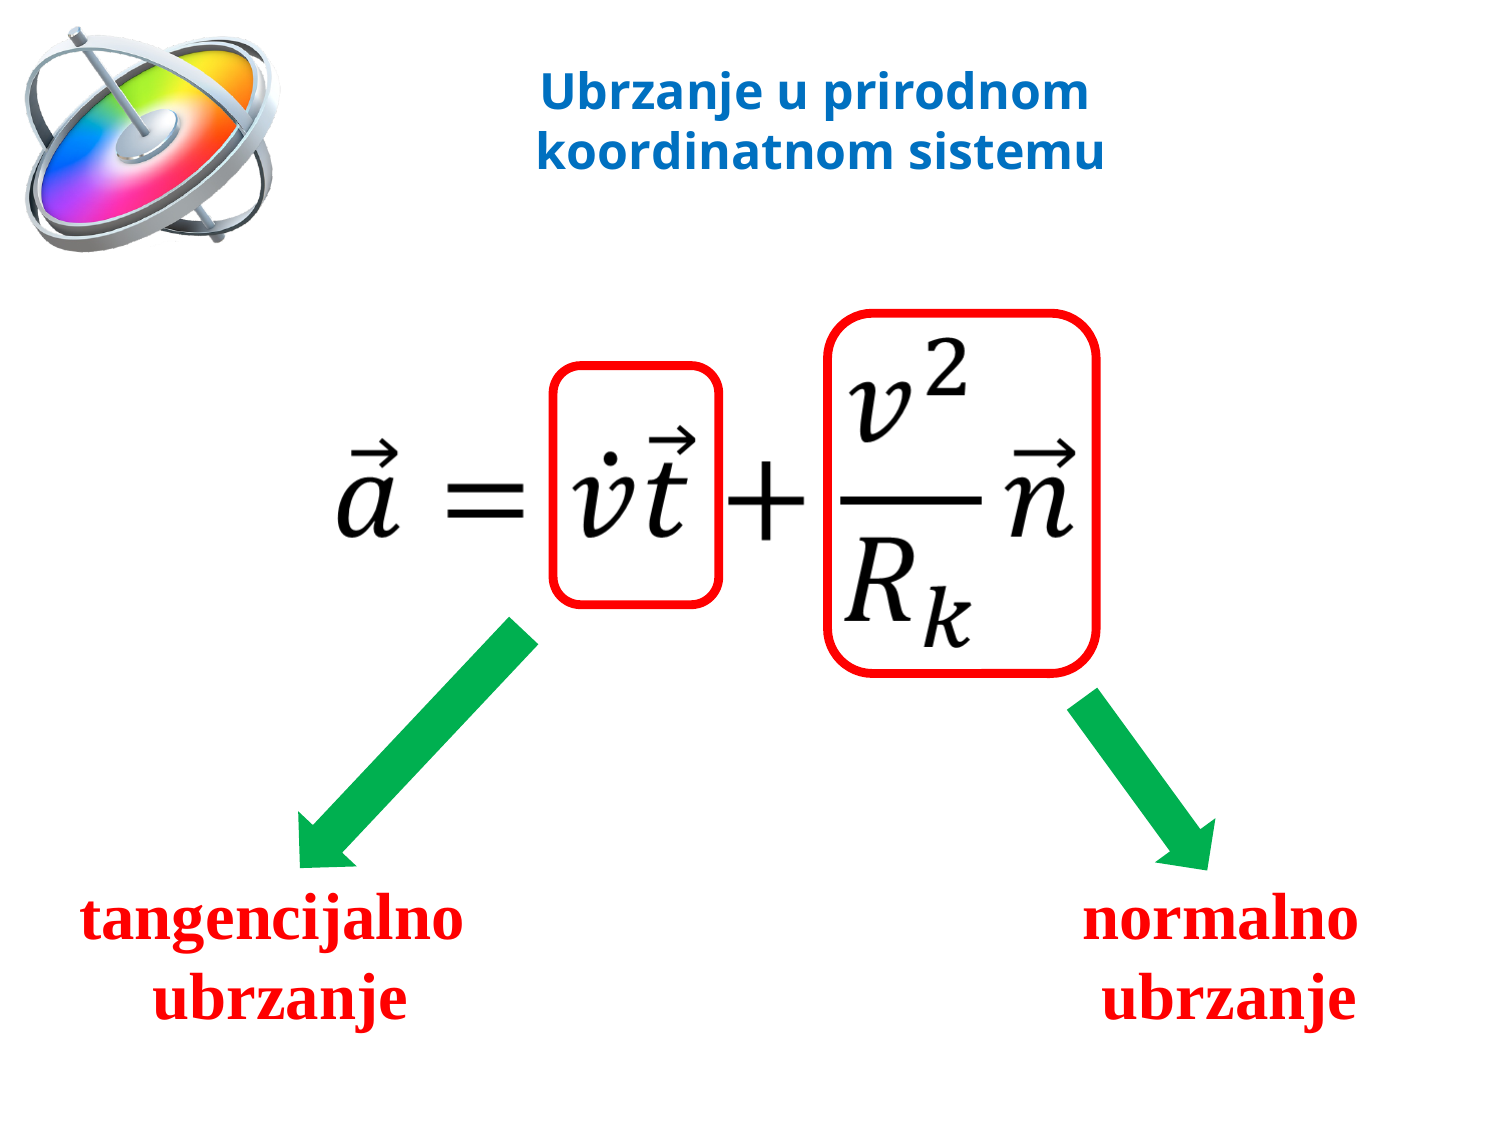

Ubrzanje u prirodnom
koordinatnom sistemu
tangencijalno
ubrzanje
normalno
ubrzanje